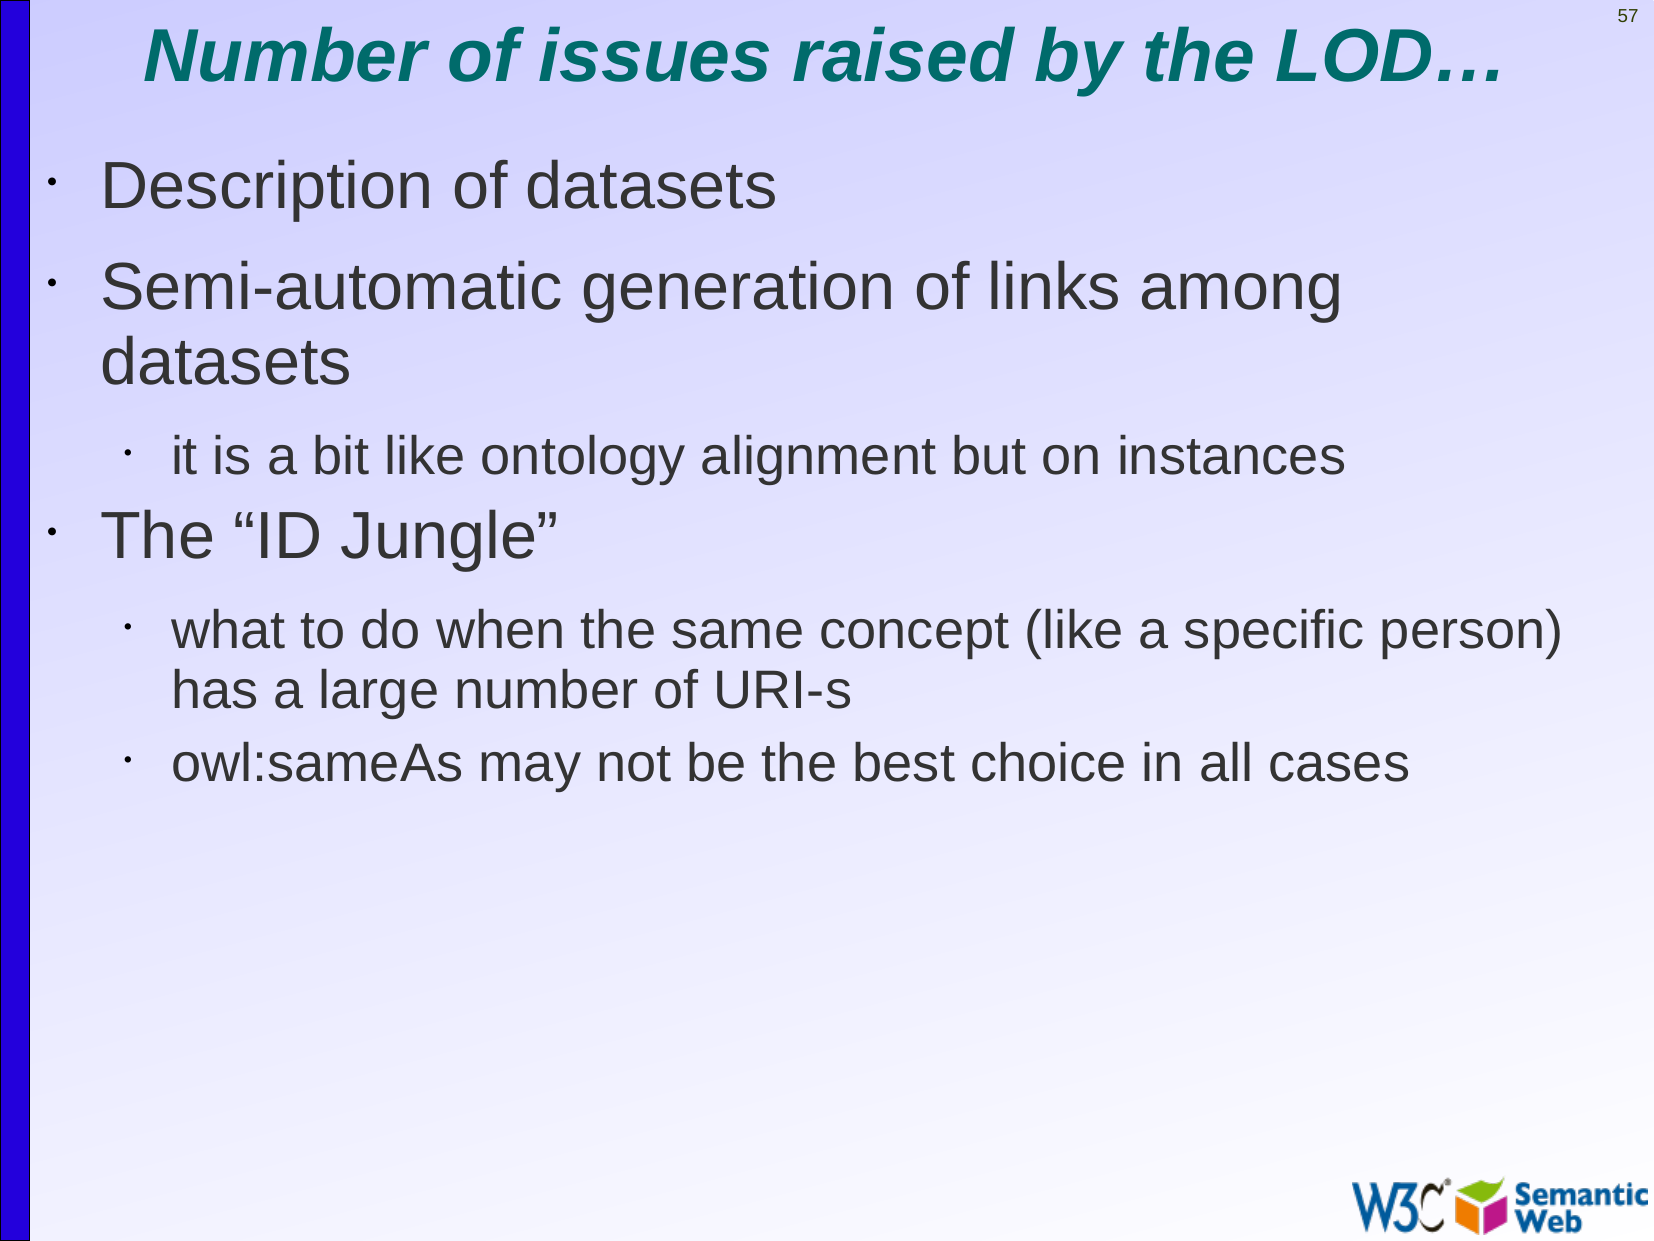

Number of issues raised by the LOD…
# Description of datasets
Semi-automatic generation of links among datasets
it is a bit like ontology alignment but on instances
The “ID Jungle”
what to do when the same concept (like a specific person) has a large number of URI-s
owl:sameAs may not be the best choice in all cases